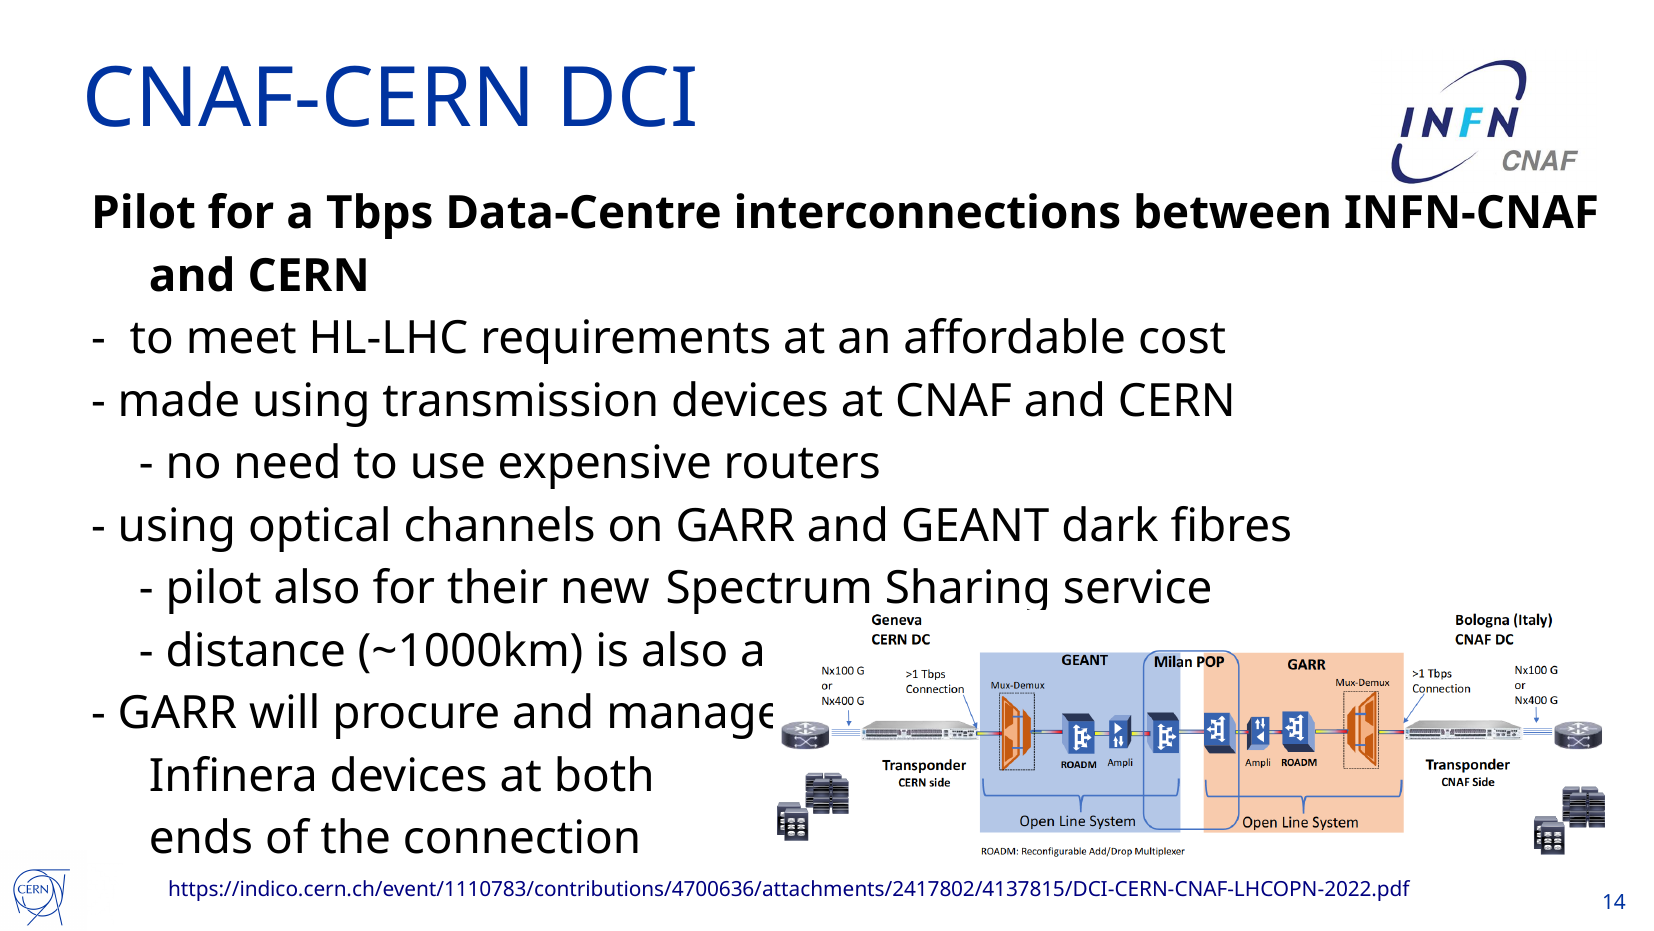

# CNAF-CERN DCI
Pilot for a Tbps Data-Centre interconnections between INFN-CNAF and CERN
- to meet HL-LHC requirements at an affordable cost
- made using transmission devices at CNAF and CERN
 - no need to use expensive routers
- using optical channels on GARR and GEANT dark fibres
 - pilot also for their new 	Spectrum Sharing service
 - distance (~1000km) is also a challenge
- GARR will procure and manage the
Infinera devices at both
ends of the connection
https://indico.cern.ch/event/1110783/contributions/4700636/attachments/2417802/4137815/DCI-CERN-CNAF-LHCOPN-2022.pdf
14